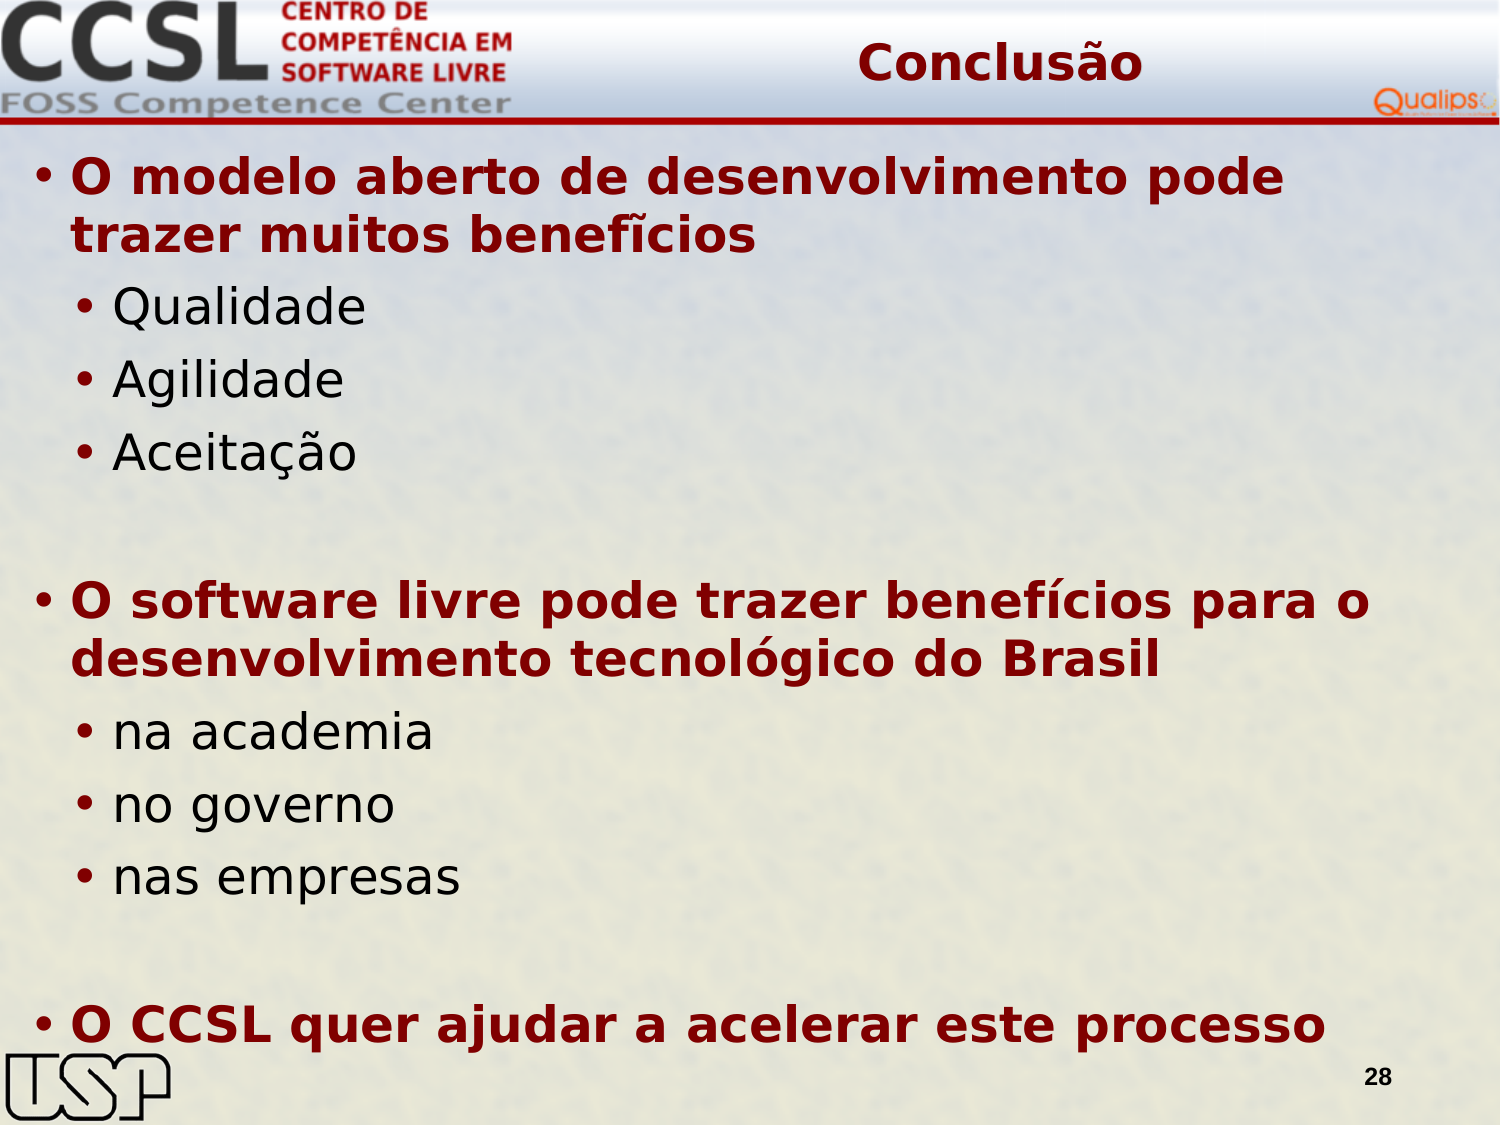

# Conclusão
O modelo aberto de desenvolvimento pode trazer muitos benefĩcios
Qualidade
Agilidade
Aceitação
O software livre pode trazer benefícios para o desenvolvimento tecnológico do Brasil
na academia
no governo
nas empresas
O CCSL quer ajudar a acelerar este processo